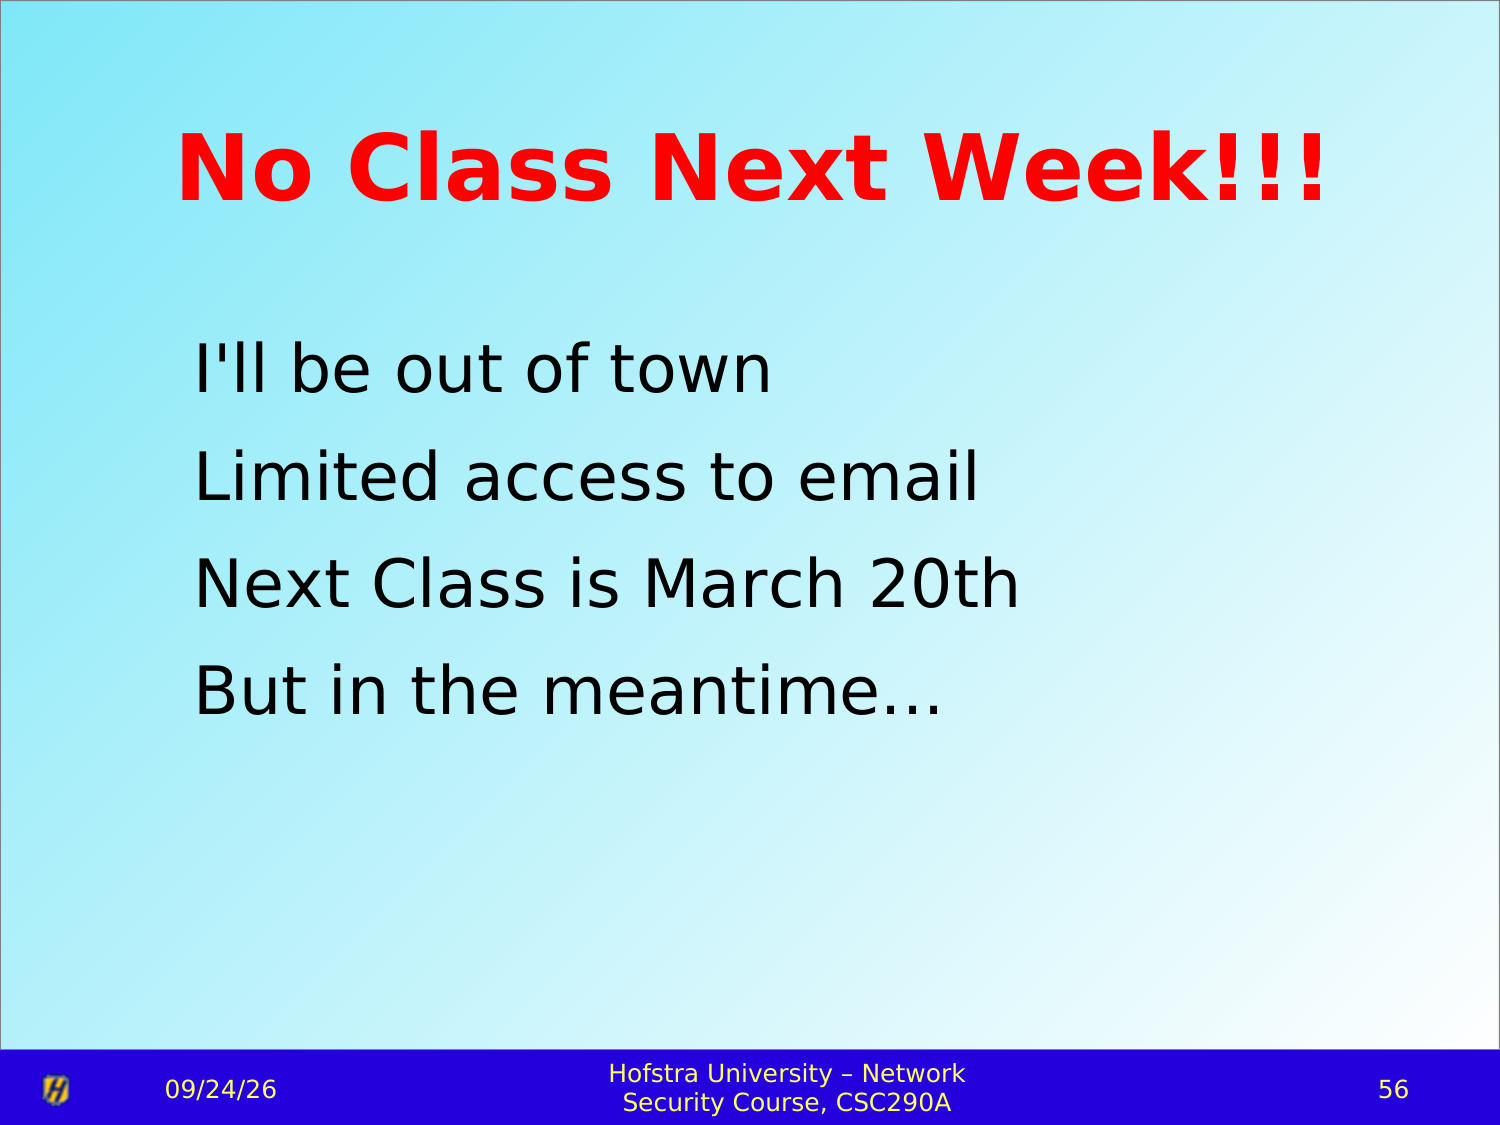

# No Class Next Week!!!
I'll be out of town
Limited access to email
Next Class is March 20th
But in the meantime...
56